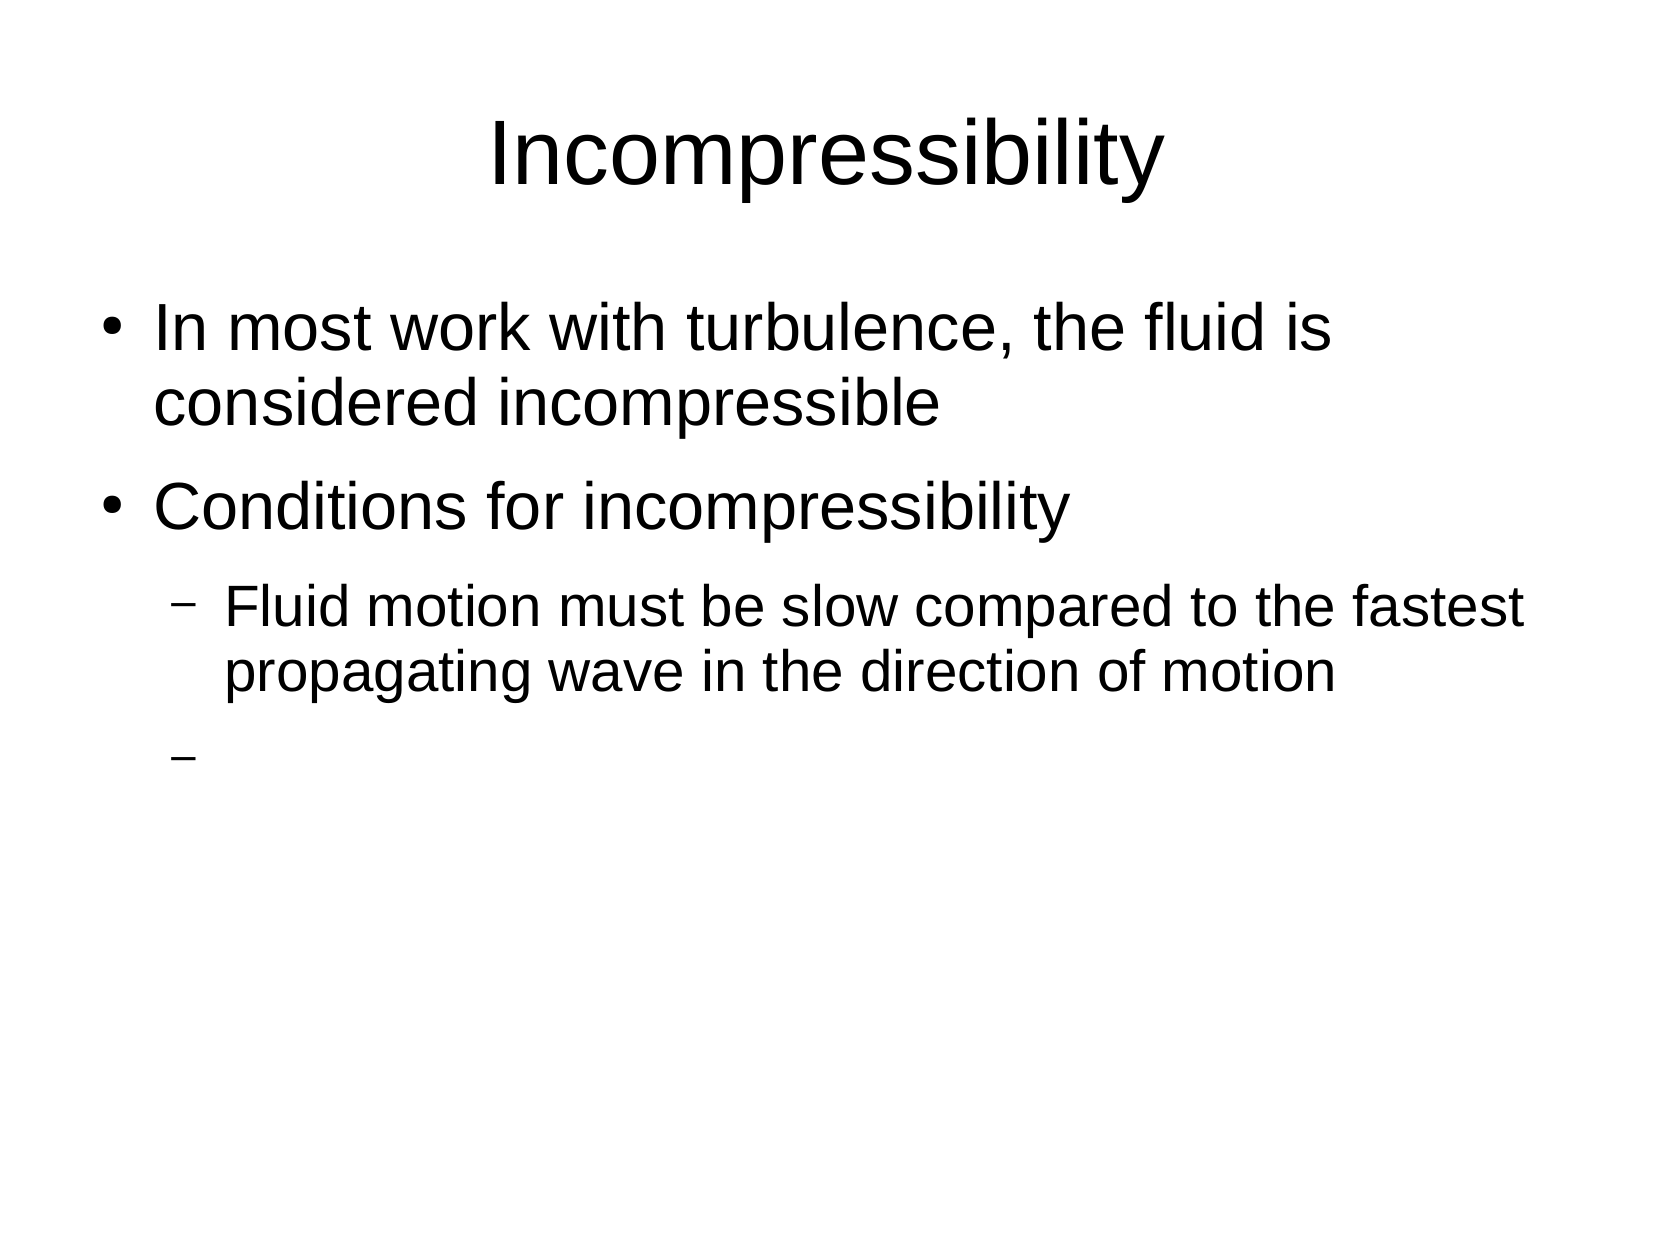

# Incompressibility
In most work with turbulence, the fluid is considered incompressible
Conditions for incompressibility
Fluid motion must be slow compared to the fastest propagating wave in the direction of motion